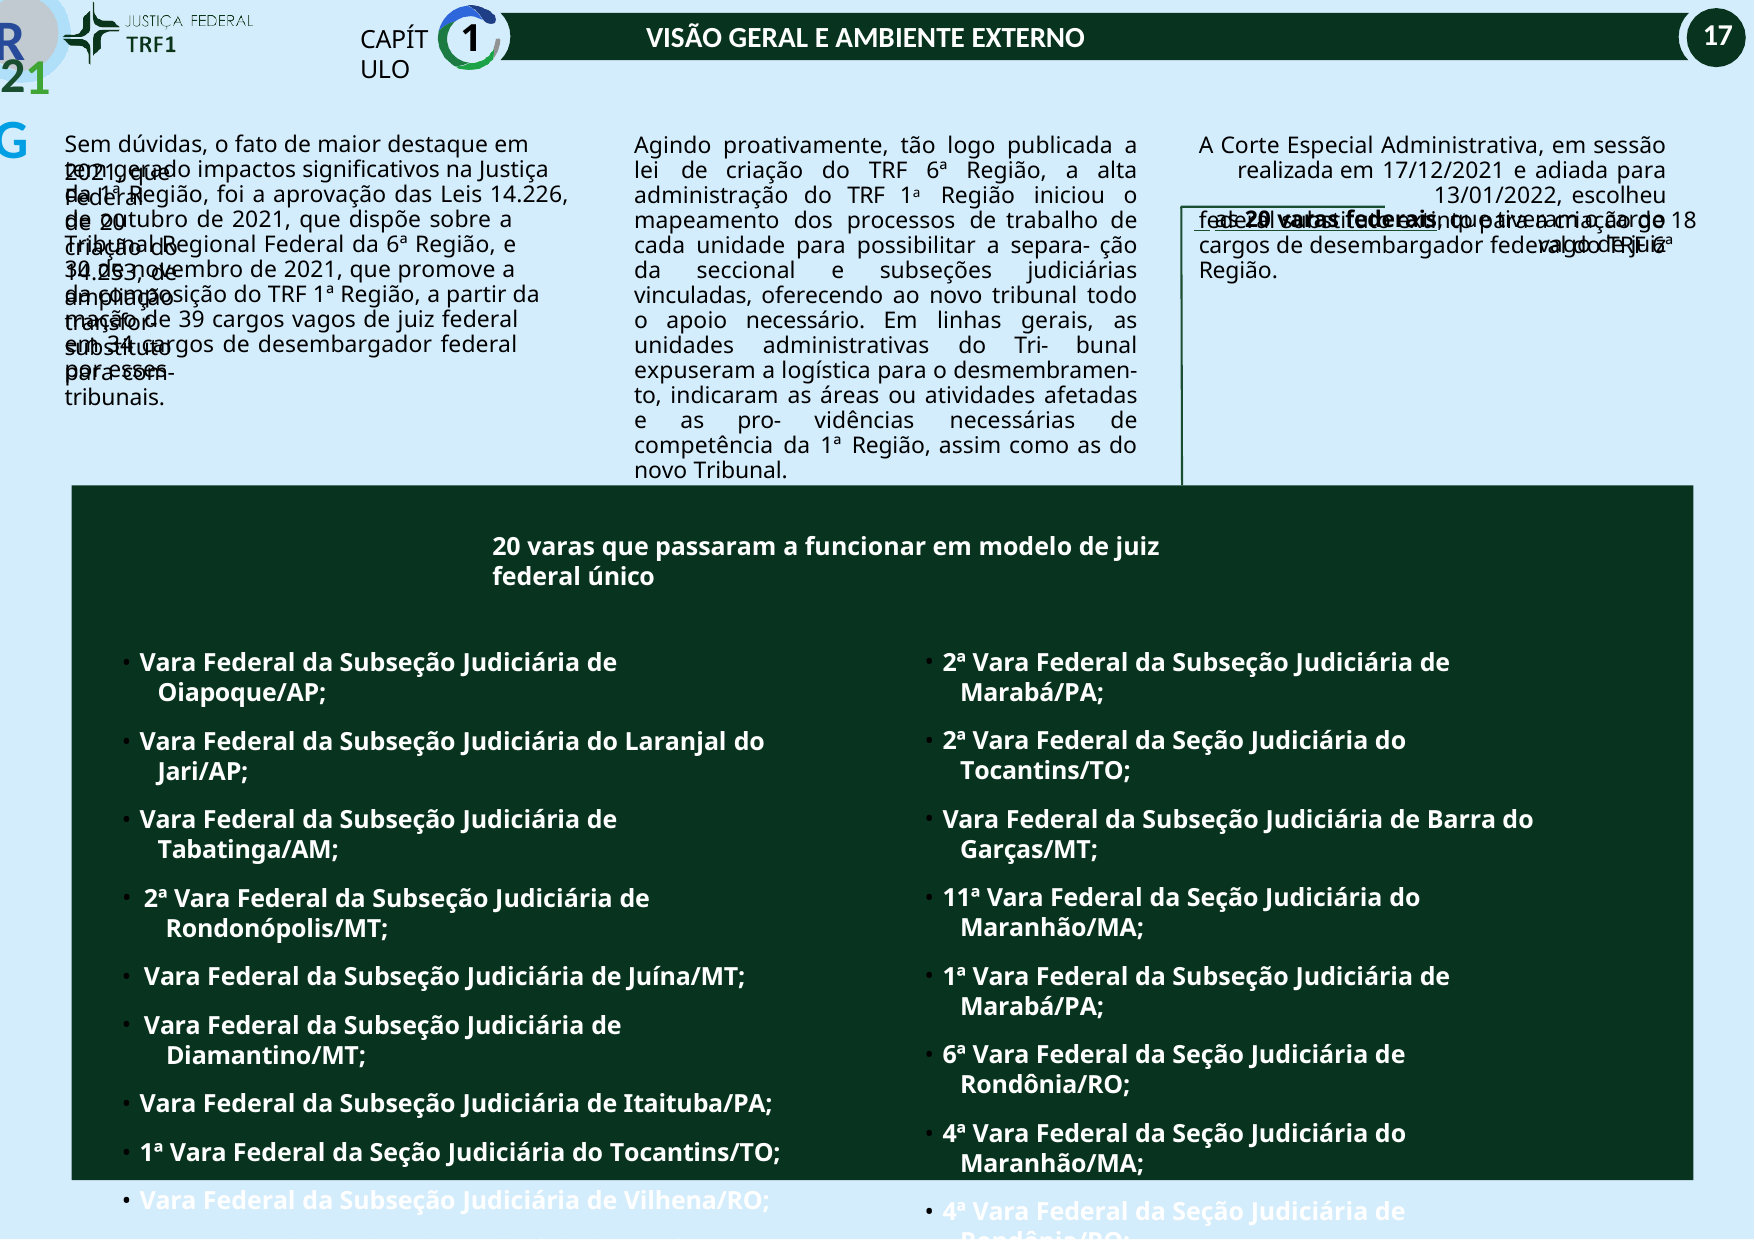

RG
1
17
21
VISÃO GERAL E AMBIENTE EXTERNO
CAPÍTULO
Sem dúvidas, o fato de maior destaque em 2021, que
Agindo proativamente, tão logo publicada a lei de criação do TRF 6ª Região, a alta administração do TRF 1a Região iniciou o mapeamento dos processos de trabalho de cada unidade para possibilitar a separa- ção da seccional e subseções judiciárias vinculadas, oferecendo ao novo tribunal todo o apoio necessário. Em linhas gerais, as unidades administrativas do Tri- bunal expuseram a logística para o desmembramen- to, indicaram as áreas ou atividades afetadas e as pro- vidências necessárias de competência da 1ª Região, assim como as do novo Tribunal.
A Corte Especial Administrativa, em sessão realizada em 17/12/2021 e adiada para 13/01/2022, escolheu
 as 20 varas federais, que tiveram o cargo vago de juiz
tem gerado impactos significativos na Justiça Federal
da 1ª Região, foi a aprovação das Leis 14.226, de 20
de outubro de 2021, que dispõe sobre a criação do
federal substituto extinto para a criação de 18 cargos de desembargador federal do TRF 6ª Região.
Tribunal Regional Federal da 6ª Região, e 14.253, de
30 de novembro de 2021, que promove a ampliação
da composição do TRF 1ª Região, a partir da transfor-
mação de 39 cargos vagos de juiz federal substituto
em 34 cargos de desembargador federal para com-
por esses tribunais.
20 varas que passaram a funcionar em modelo de juiz federal único
2ª Vara Federal da Subseção Judiciária de Marabá/PA;
2ª Vara Federal da Seção Judiciária do Tocantins/TO;
Vara Federal da Subseção Judiciária de Barra do Garças/MT;
11ª Vara Federal da Seção Judiciária do Maranhão/MA;
1ª Vara Federal da Subseção Judiciária de Marabá/PA;
6ª Vara Federal da Seção Judiciária de Rondônia/RO;
4ª Vara Federal da Seção Judiciária do Maranhão/MA;
4ª Vara Federal da Seção Judiciária de Rondônia/RO;
Vara Federal da Subseção Judiciária de Luziânia/GO; e
Vara Federal da Subseção Judiciária de Gurupi/TO.
Vara Federal da Subseção Judiciária de Oiapoque/AP;
Vara Federal da Subseção Judiciária do Laranjal do Jari/AP;
Vara Federal da Subseção Judiciária de Tabatinga/AM;
2ª Vara Federal da Subseção Judiciária de Rondonópolis/MT;
Vara Federal da Subseção Judiciária de Juína/MT;
Vara Federal da Subseção Judiciária de Diamantino/MT;
Vara Federal da Subseção Judiciária de Itaituba/PA;
1ª Vara Federal da Seção Judiciária do Tocantins/TO;
Vara Federal da Subseção Judiciária de Vilhena/RO;
Vara Federal da Subseção Judiciária de Jataí/GO;